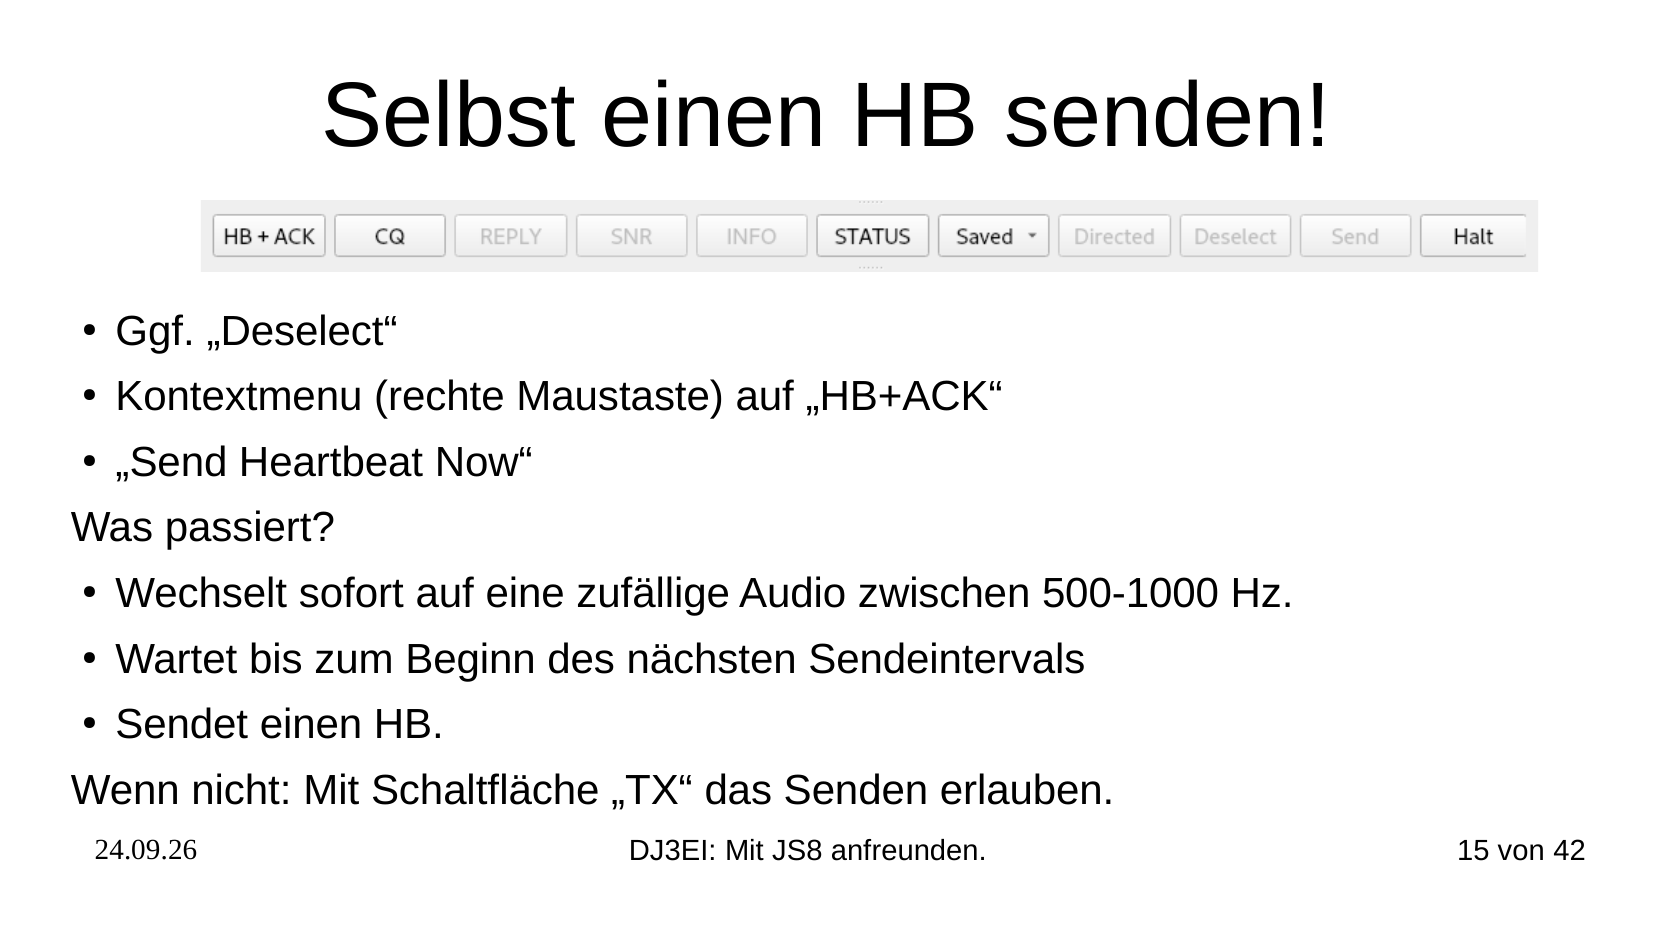

# Selbst einen HB senden!
Ggf. „Deselect“
Kontextmenu (rechte Maustaste) auf „HB+ACK“
„Send Heartbeat Now“
Was passiert?
Wechselt sofort auf eine zufällige Audio zwischen 500-1000 Hz.
Wartet bis zum Beginn des nächsten Sendeintervals
Sendet einen HB.
Wenn nicht: Mit Schaltfläche „TX“ das Senden erlauben.
15